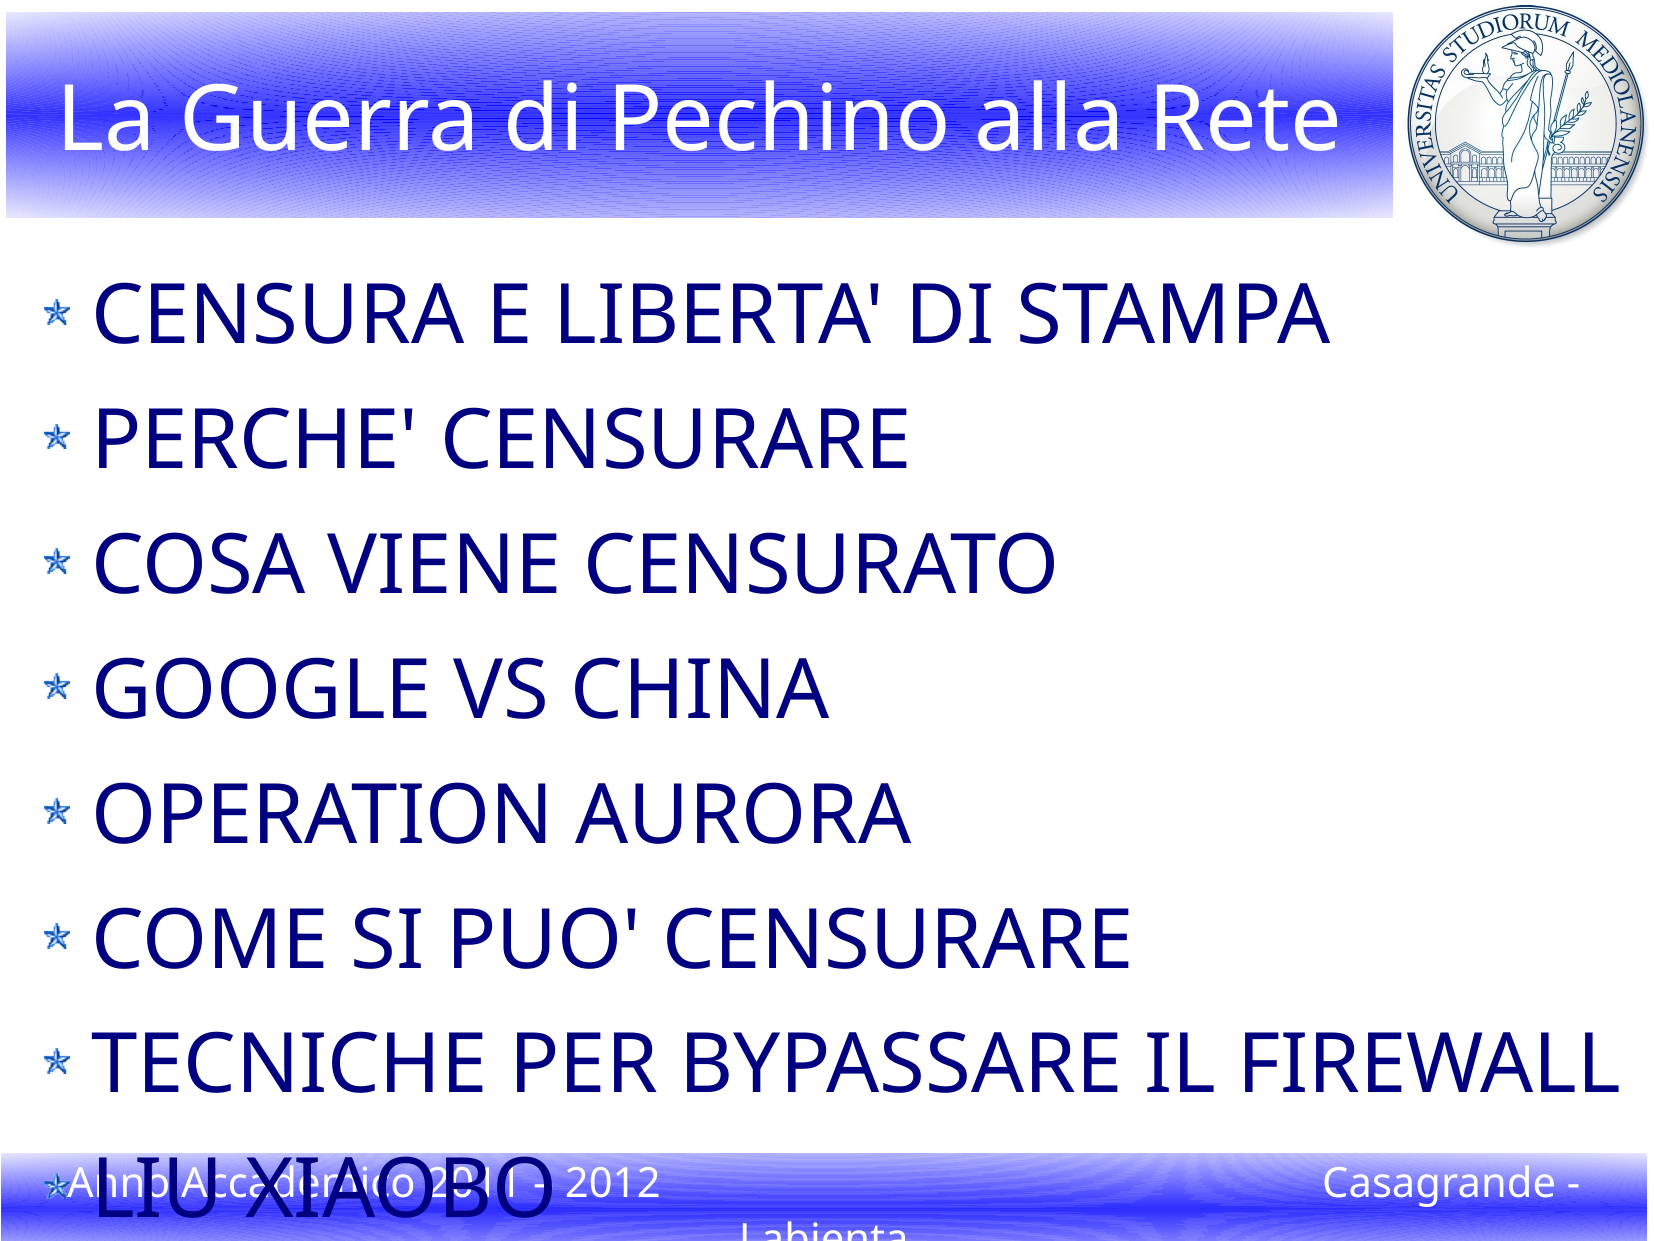

# La Guerra di Pechino alla Rete
 CENSURA E LIBERTA' DI STAMPA
 PERCHE' CENSURARE
 COSA VIENE CENSURATO
 GOOGLE VS CHINA
 OPERATION AURORA
 COME SI PUO' CENSURARE
 TECNICHE PER BYPASSARE IL FIREWALL
 LIU XIAOBO
 SHI TAO
Anno Accademico 2011 – 2012 									Casagrande - Labienta